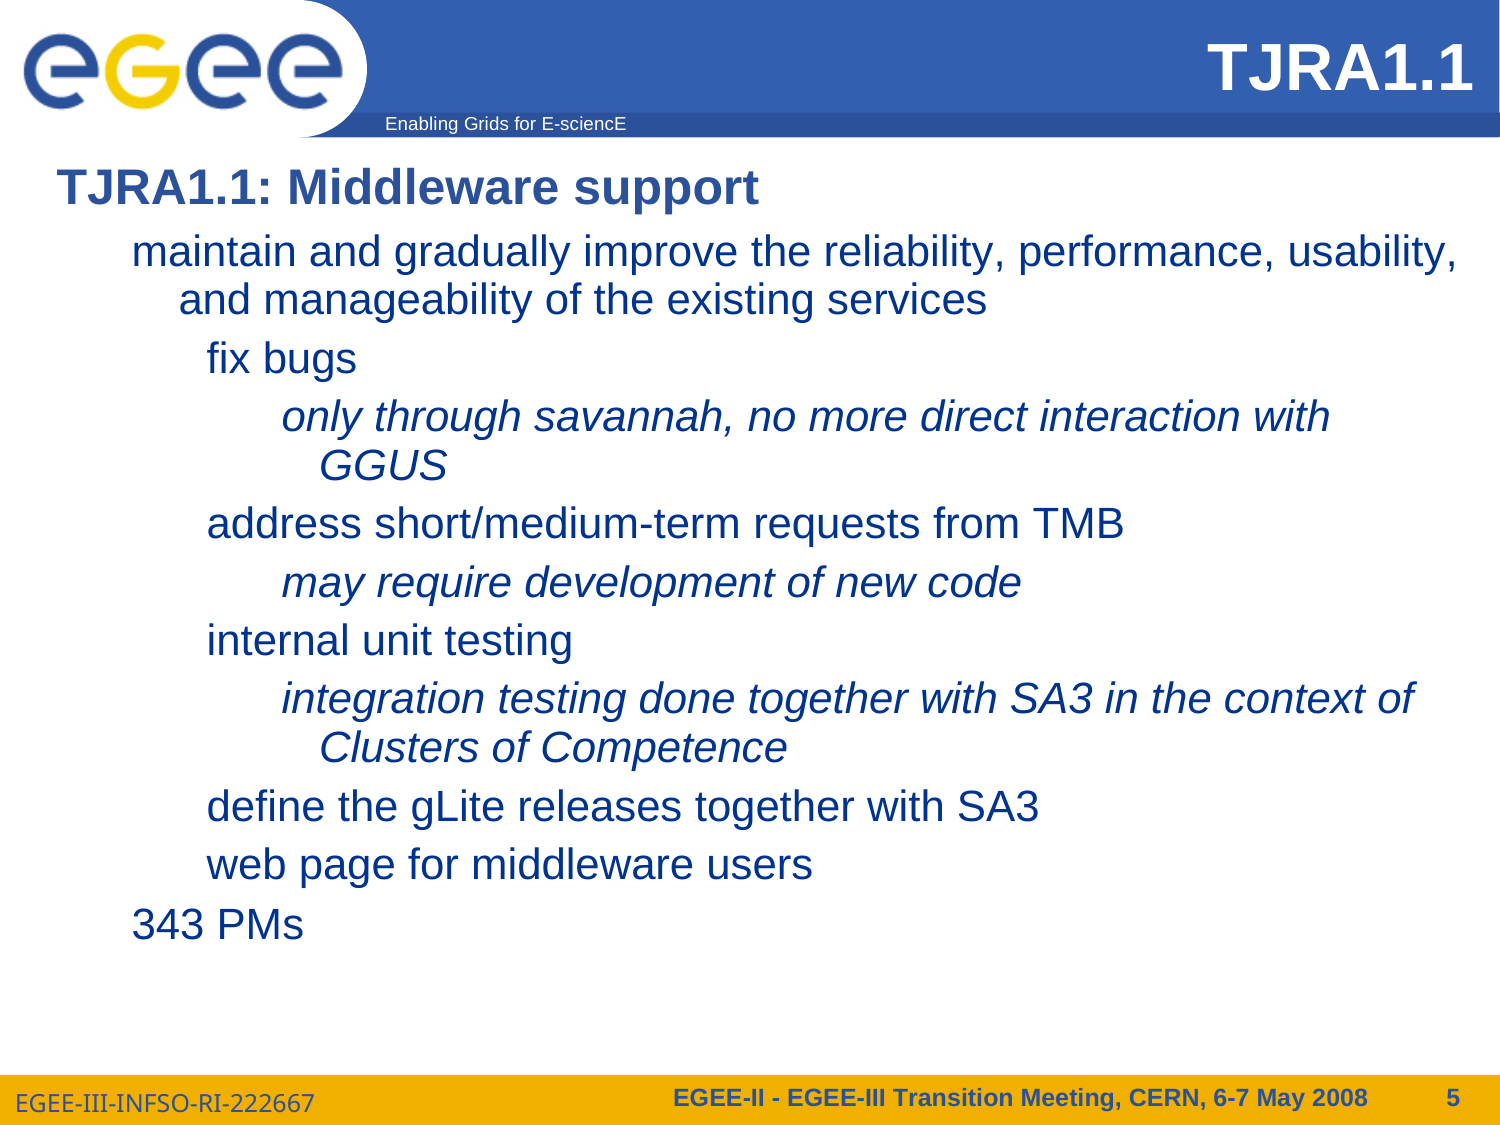

# TJRA1.1
TJRA1.1: Middleware support
maintain and gradually improve the reliability, performance, usability, and manageability of the existing services
fix bugs
only through savannah, no more direct interaction with GGUS
address short/medium-term requests from TMB
may require development of new code
internal unit testing
integration testing done together with SA3 in the context of Clusters of Competence
define the gLite releases together with SA3
web page for middleware users
343 PMs
EGEE-II - EGEE-III Transition Meeting, CERN, 6-7 May 2008
5